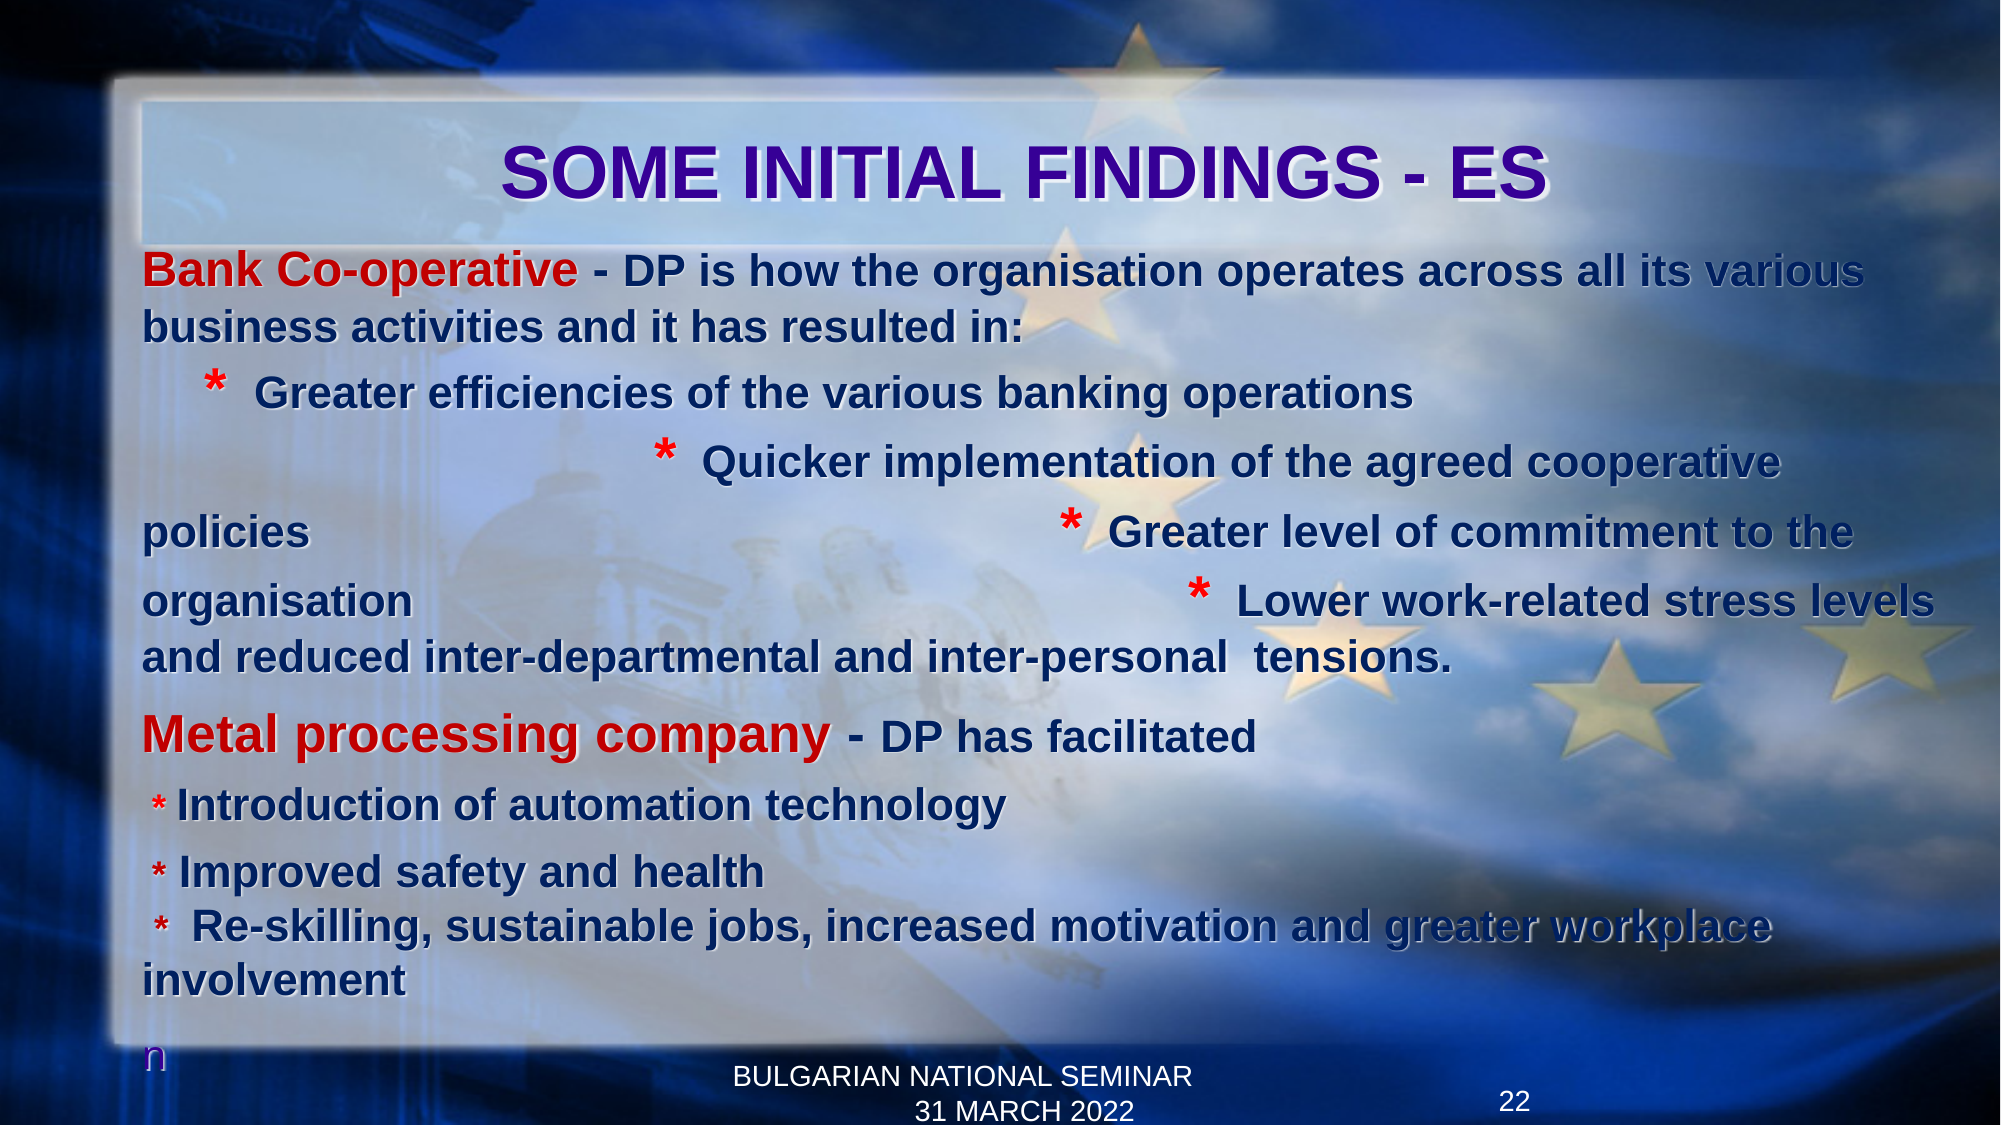

# SOME INITIAL FINDINGS - ES
Bank Co-operative - DP is how the organisation operates across all its various business activities and it has resulted in: * Greater efficiencies of the various banking operations * Quicker implementation of the agreed cooperative policies * Greater level of commitment to the organisation * Lower work-related stress levels and reduced inter-departmental and inter-personal tensions.
Metal processing company - DP has facilitated
 * Introduction of automation technology
 * Improved safety and health * Re-skilling, sustainable jobs, increased motivation and greater workplace involvement
BULGARIAN NATIONAL SEMINAR 31 MARCH 2022